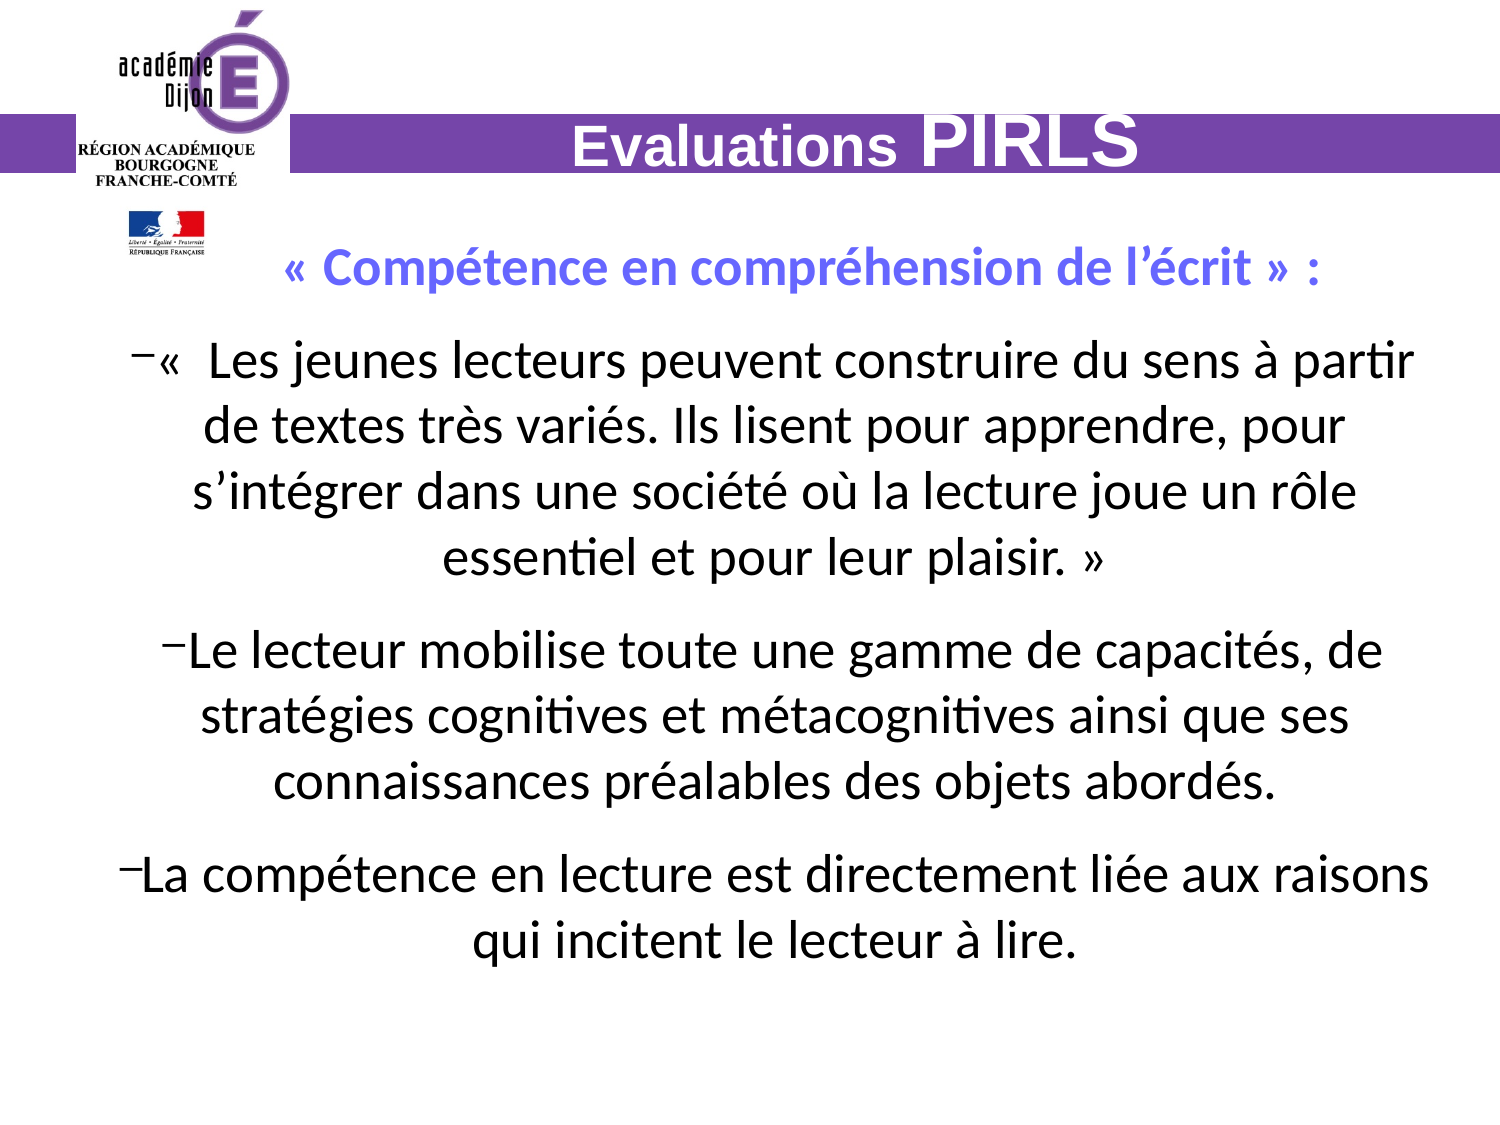

# Evaluations PIRLS
« Compétence en compréhension de l’écrit » :
« Les jeunes lecteurs peuvent construire du sens à partir de textes très variés. Ils lisent pour apprendre, pour s’intégrer dans une société où la lecture joue un rôle essentiel et pour leur plaisir. »
Le lecteur mobilise toute une gamme de capacités, de stratégies cognitives et métacognitives ainsi que ses connaissances préalables des objets abordés.
La compétence en lecture est directement liée aux raisons qui incitent le lecteur à lire.